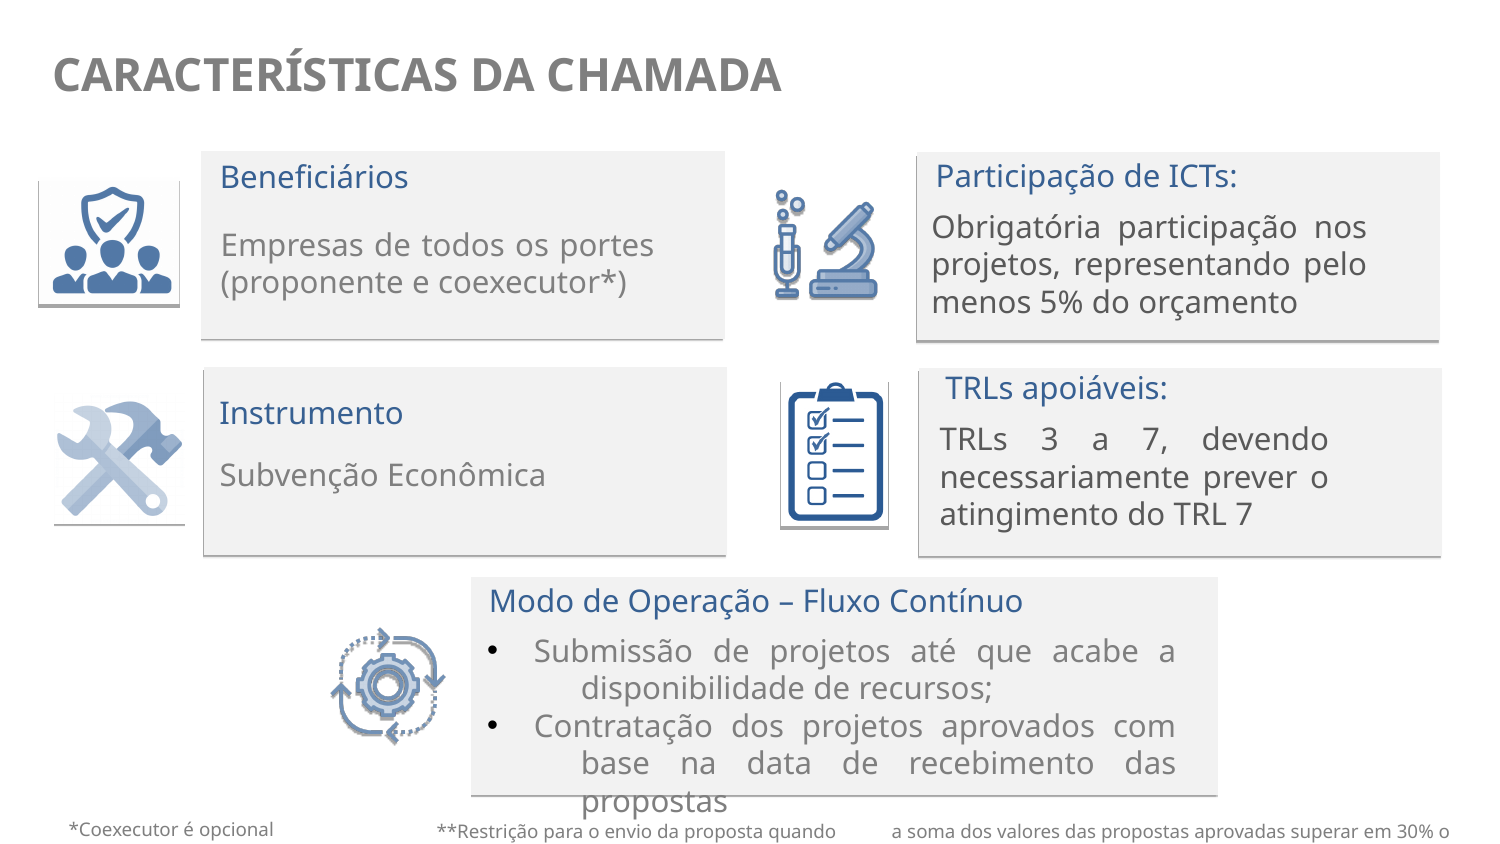

CARACTERÍSTICAS DA CHAMADA
Participação de ICTs:
Beneficiários
Obrigatória participação nos projetos, representando pelo menos 5% do orçamento
Empresas de todos os portes (proponente e coexecutor*)
TRLs apoiáveis:
Instrumento
TRLs 3 a 7, devendo necessariamente prever o atingimento do TRL 7
Subvenção Econômica
Modo de Operação – Fluxo Contínuo
Submissão de projetos até que acabe a disponibilidade de recursos;
Contratação dos projetos aprovados com base na data de recebimento das propostas
*Coexecutor é opcional
**Restrição para o envio da proposta quando	 a soma dos valores das propostas aprovadas superar em 30% o orçamento